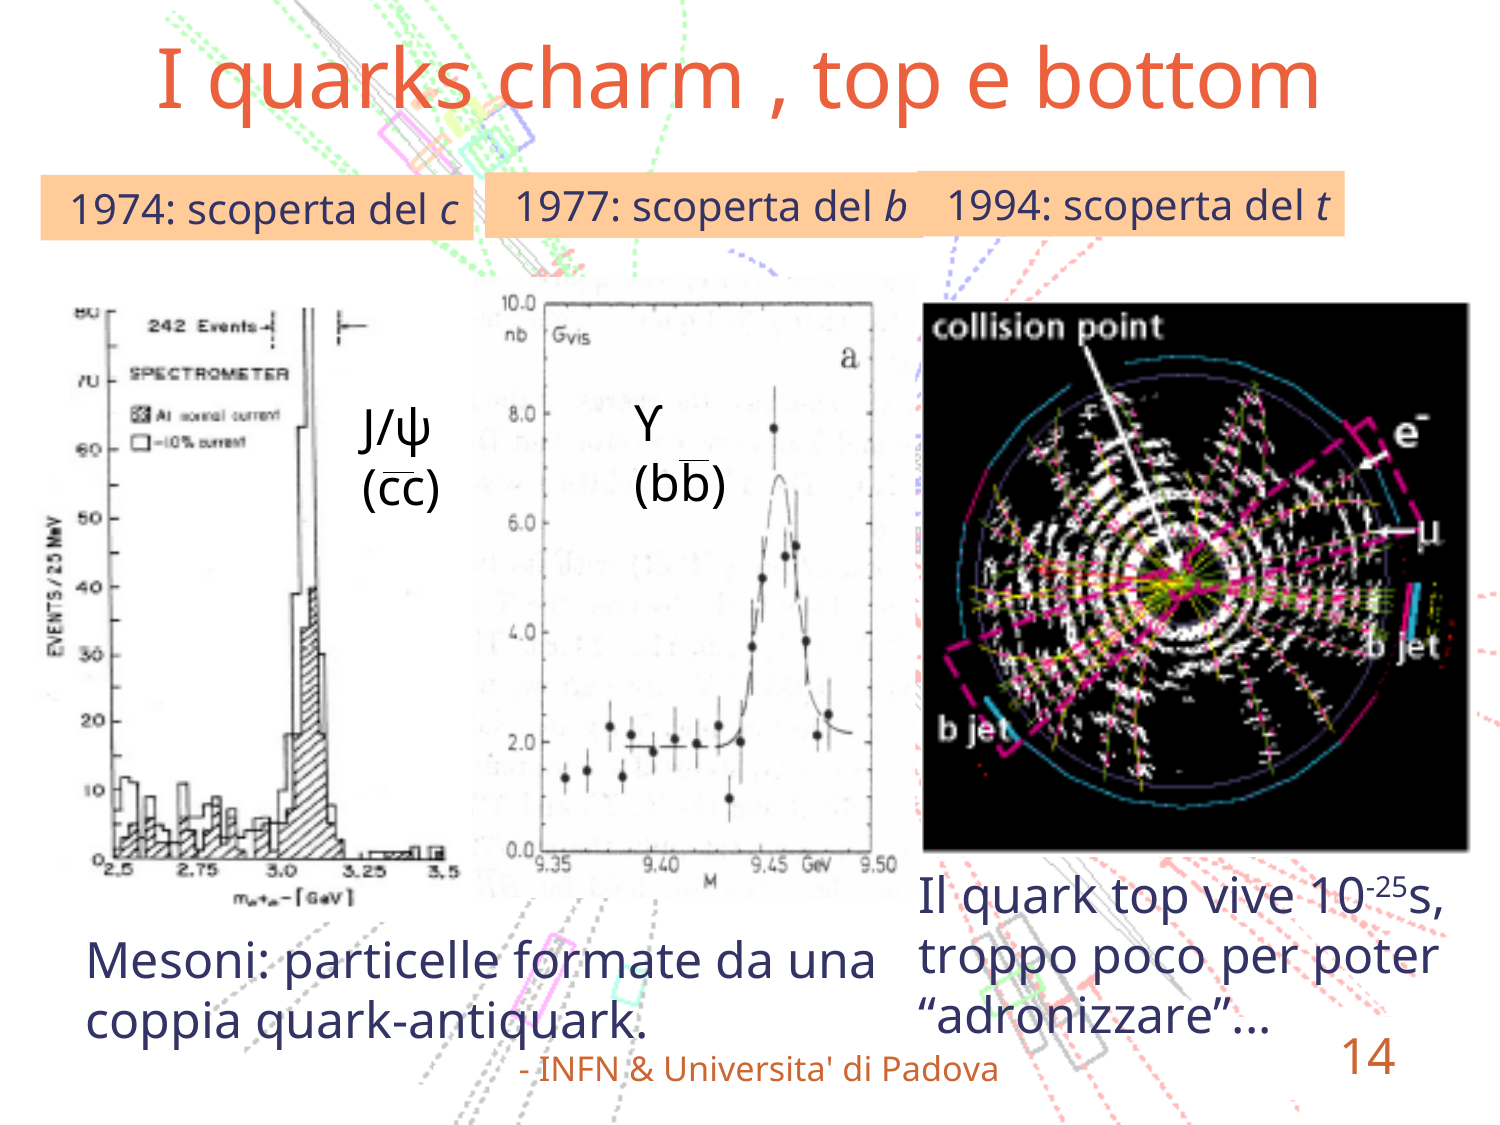

# I quarks charm , top e bottom
1994: scoperta del t
1977: scoperta del b
1974: scoperta del c
ϒ
(bb)
J/ψ
(cc)
Il quark top vive 10-25s, troppo poco per poter “adronizzare”...
Mesoni: particelle formate da una coppia quark-antiquark.